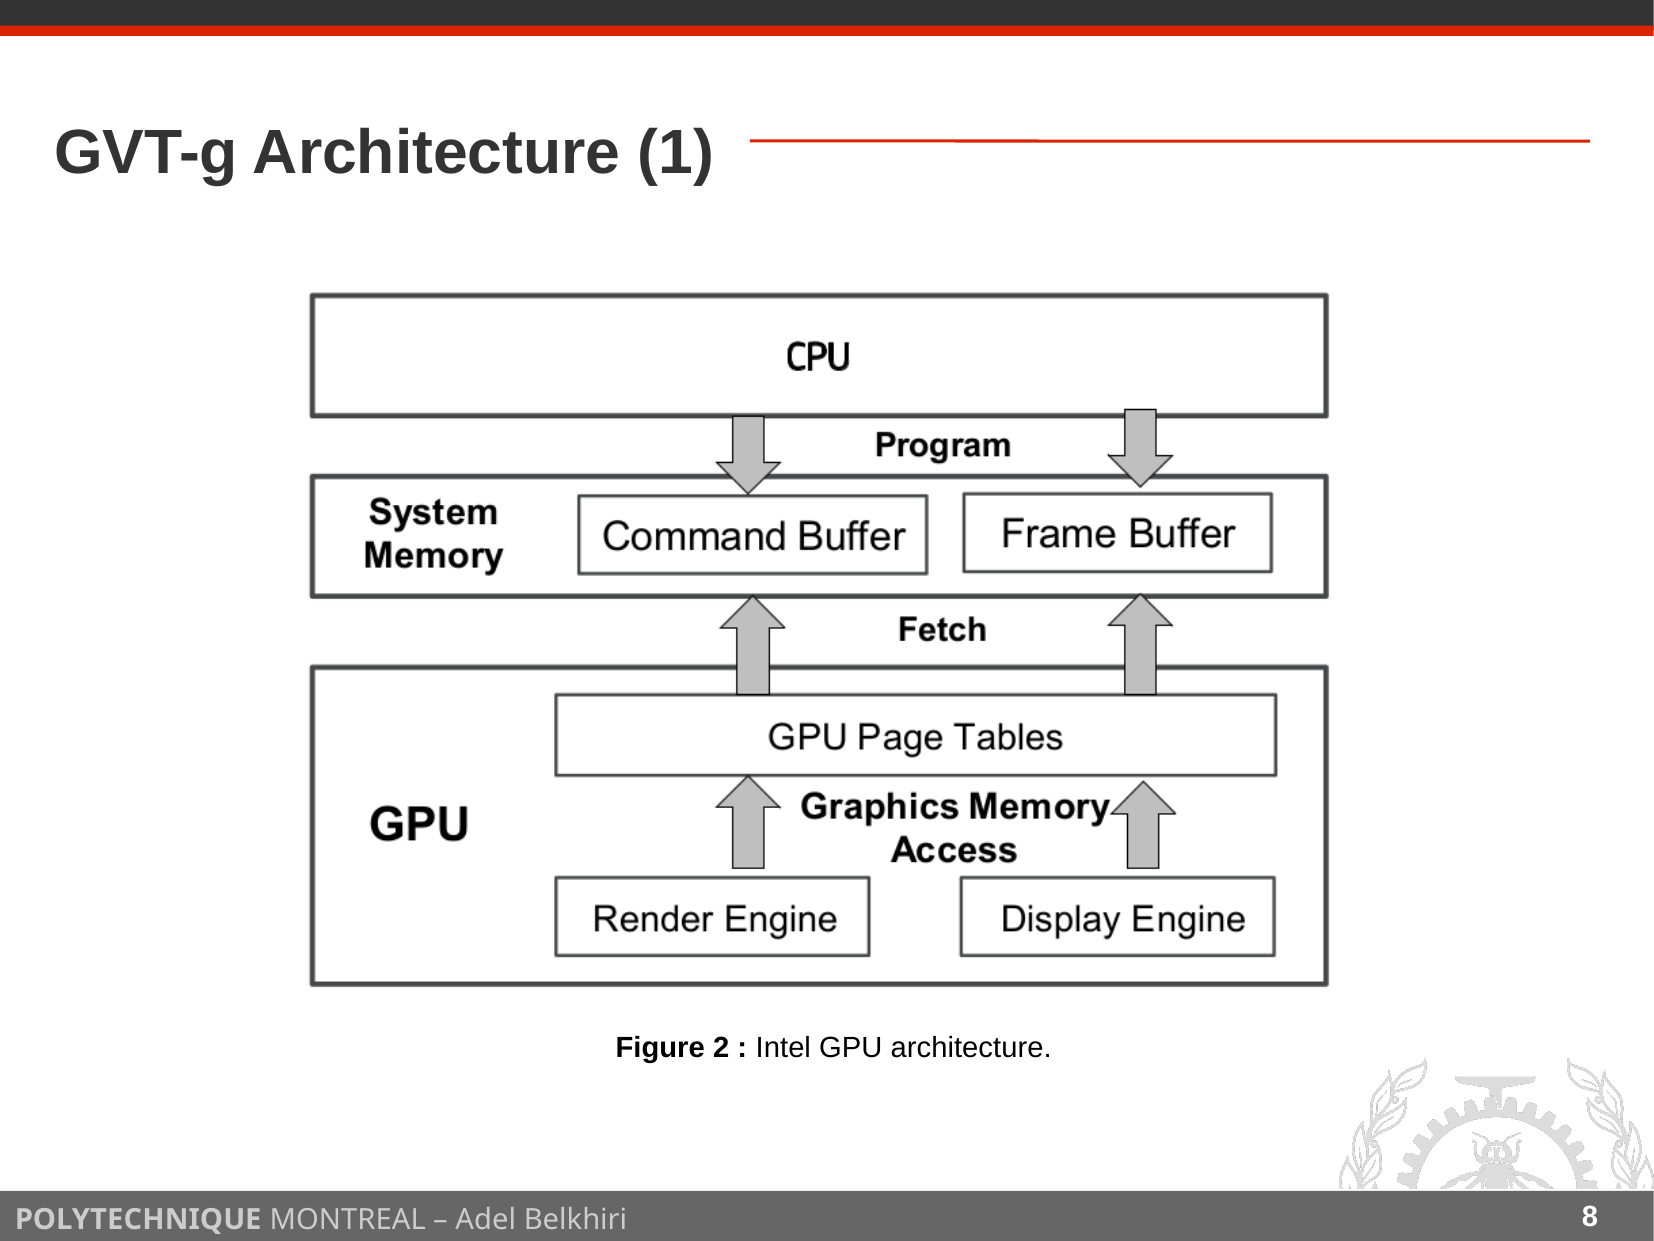

GVT-g Architecture (1)
Figure 2 : Intel GPU architecture.
8
POLYTECHNIQUE MONTREAL – Adel Belkhiri